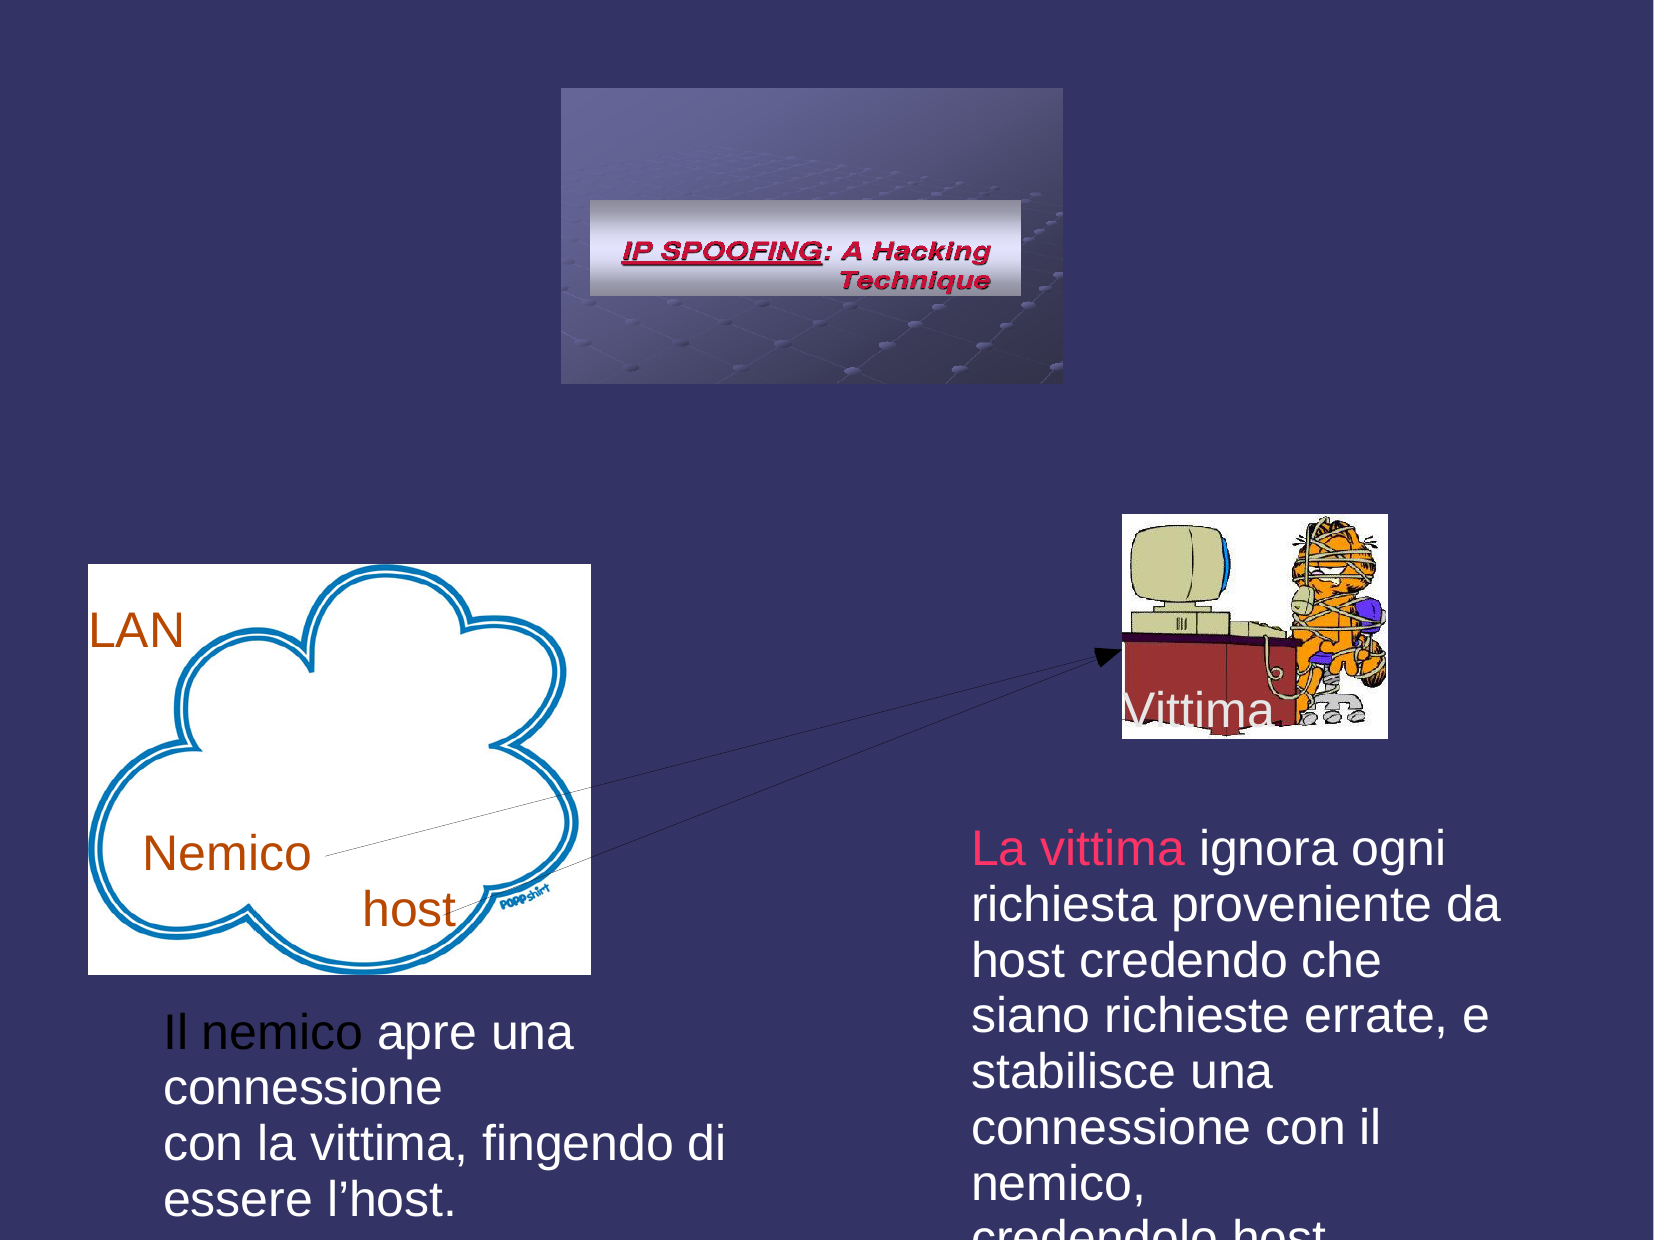

Vittima
LAN
Nemico
 host
La vittima ignora ogni richiesta proveniente da host credendo che
siano richieste errate, e stabilisce una connessione con il nemico,
credendolo host.
Il nemico apre una
connessione
con la vittima, fingendo di
essere l’host.